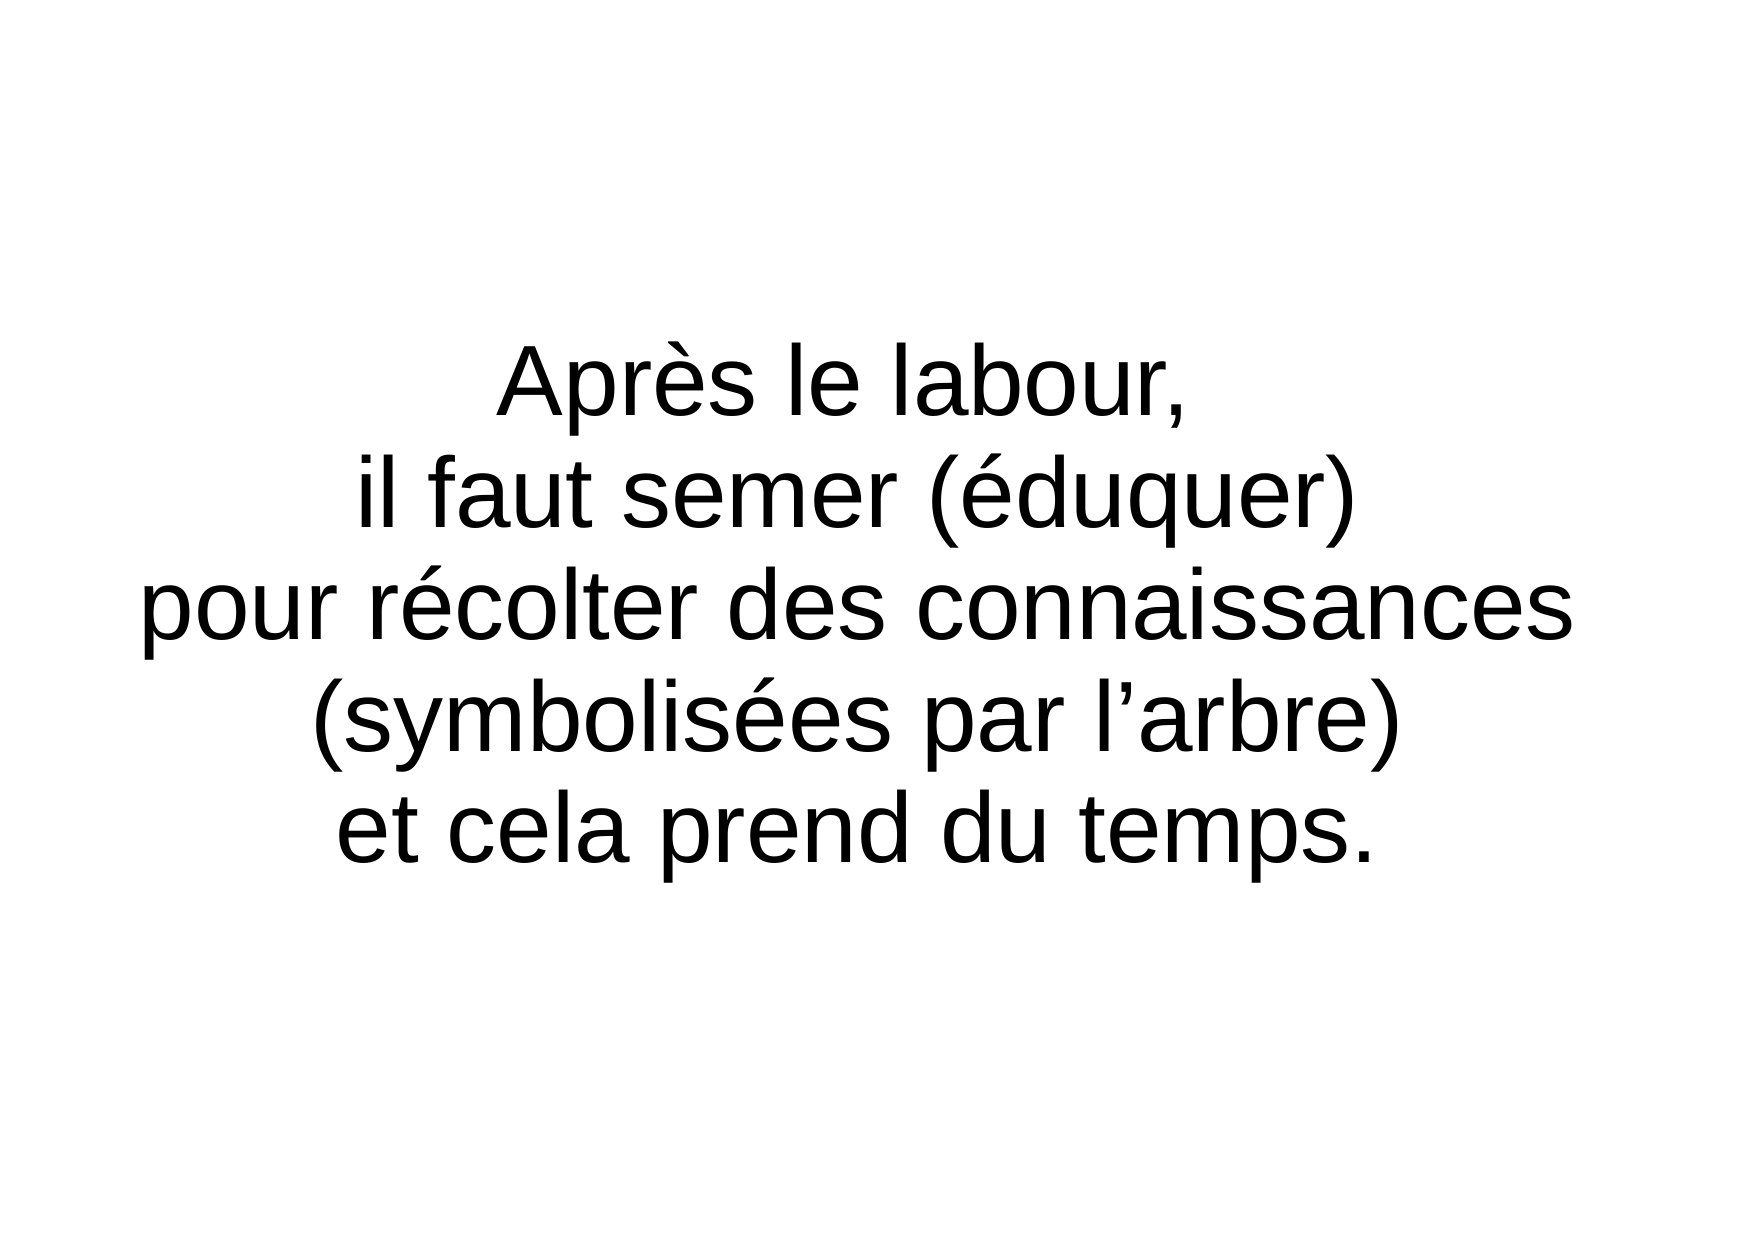

Après le labour,
il faut semer (éduquer)
pour récolter des connaissances
(symbolisées par l’arbre)
et cela prend du temps.